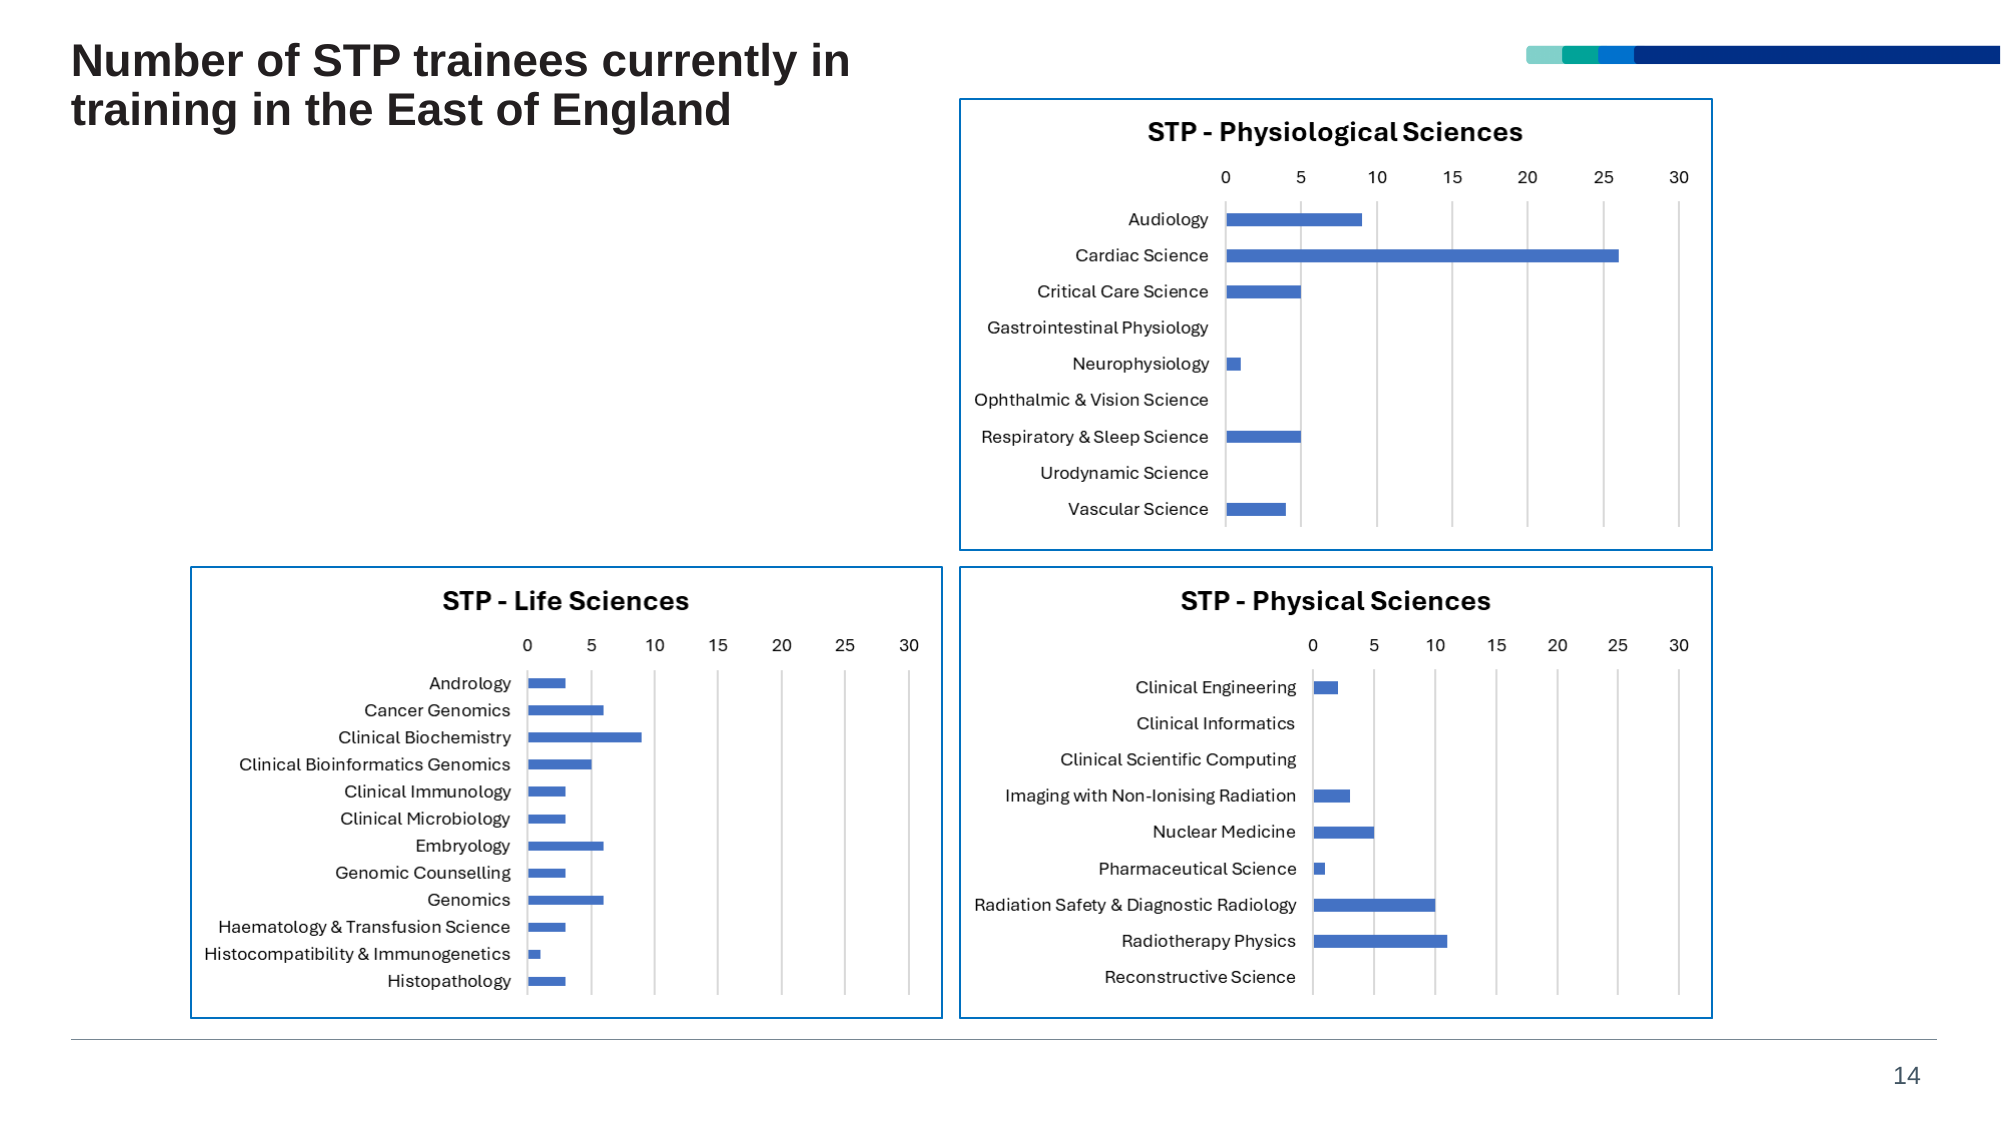

# Number of STP trainees currently in training in the East of England